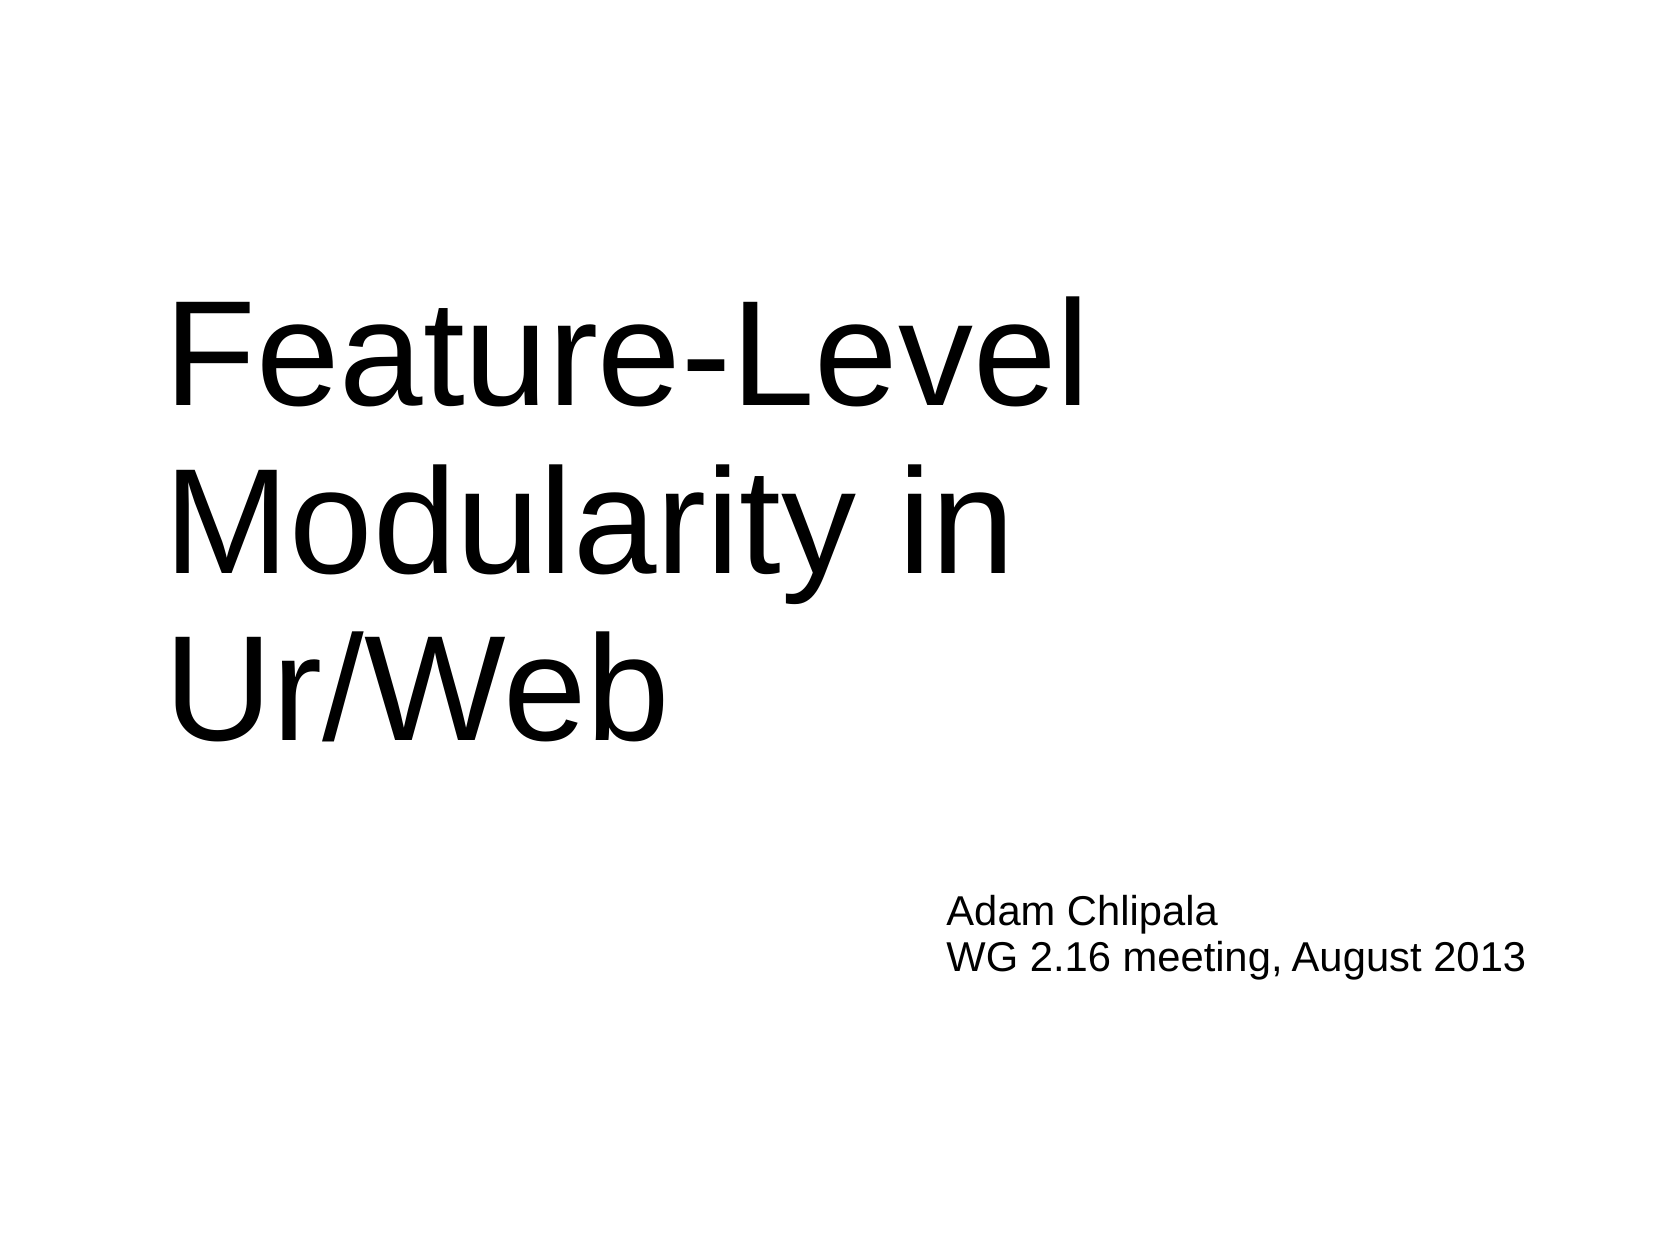

Feature-Level Modularity in Ur/Web
Adam Chlipala
WG 2.16 meeting, August 2013